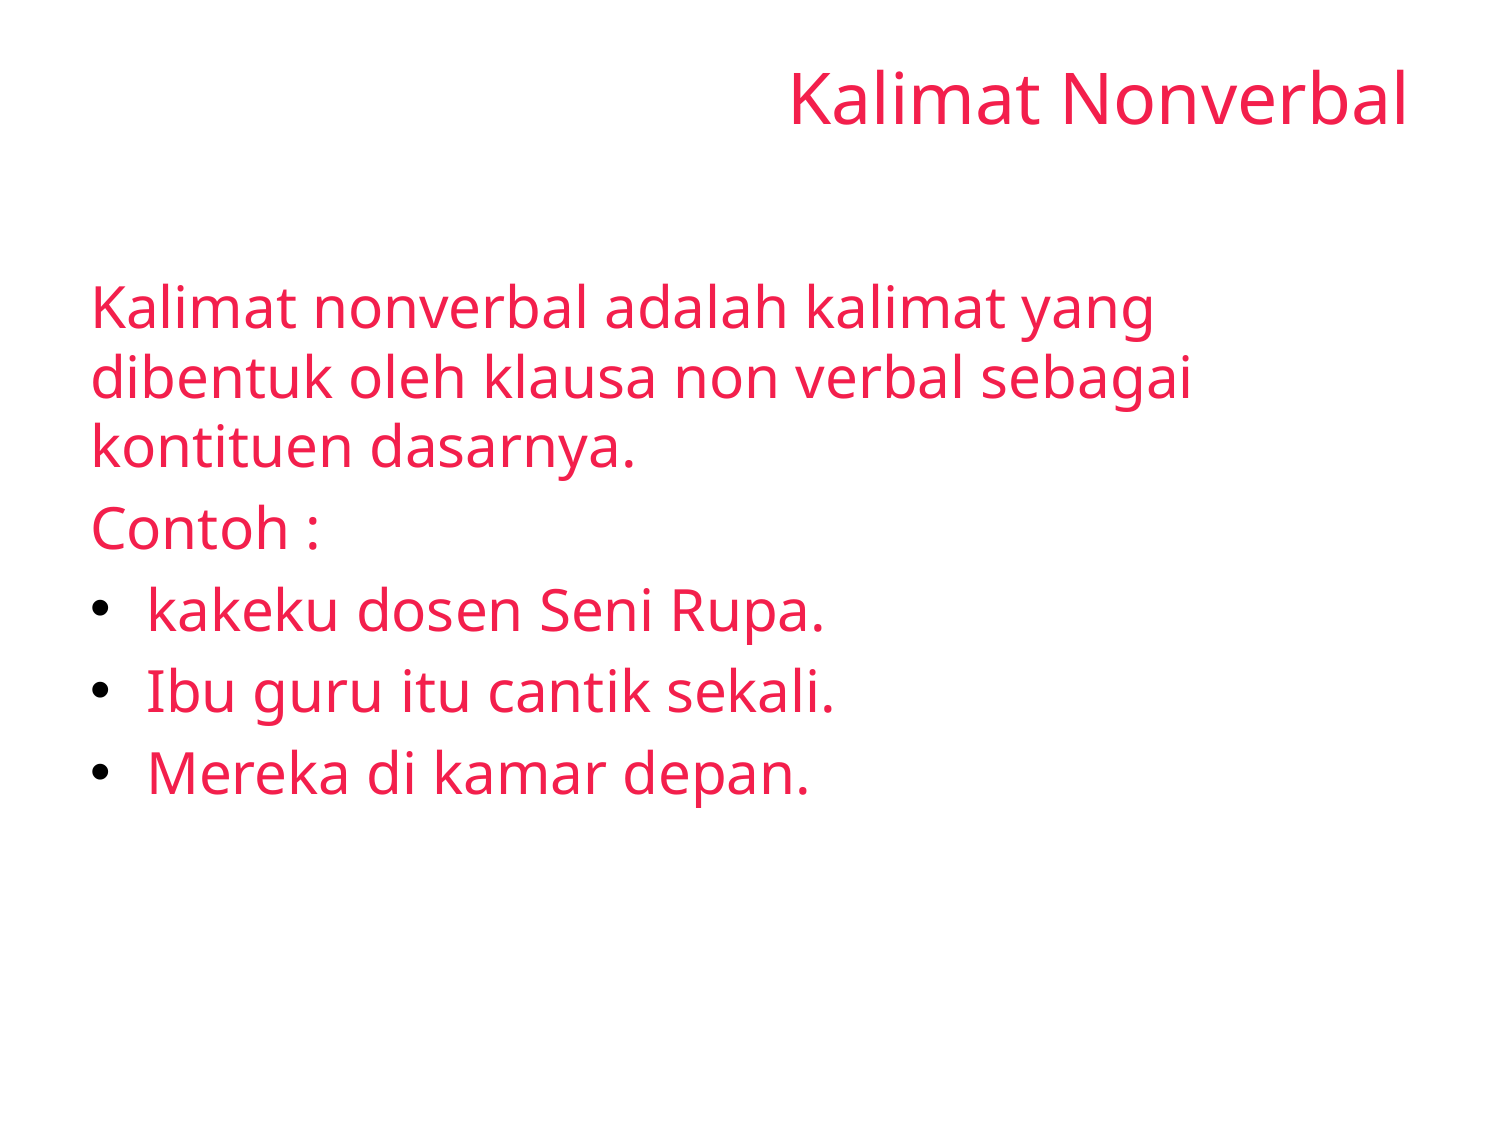

# Kalimat Nonverbal
Kalimat nonverbal adalah kalimat yang dibentuk oleh klausa non verbal sebagai kontituen dasarnya.
Contoh :
kakeku dosen Seni Rupa.
Ibu guru itu cantik sekali.
Mereka di kamar depan.